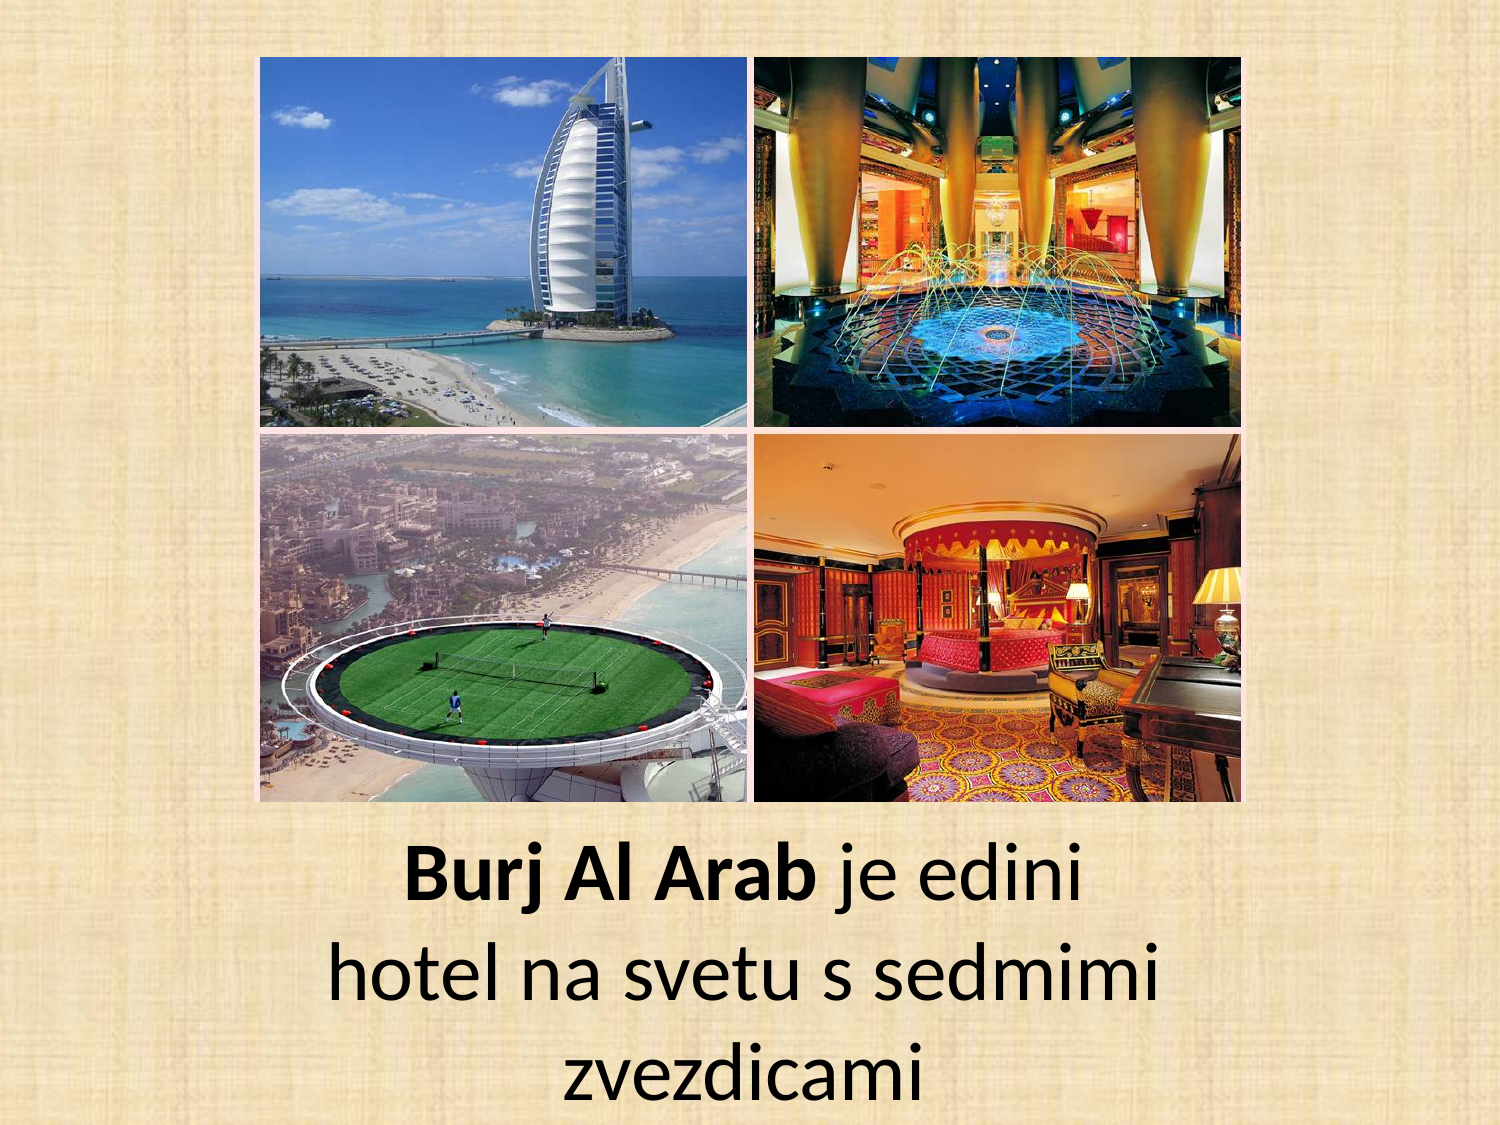

# Burj Al Arab je edini hotel na svetu s sedmimi zvezdicami